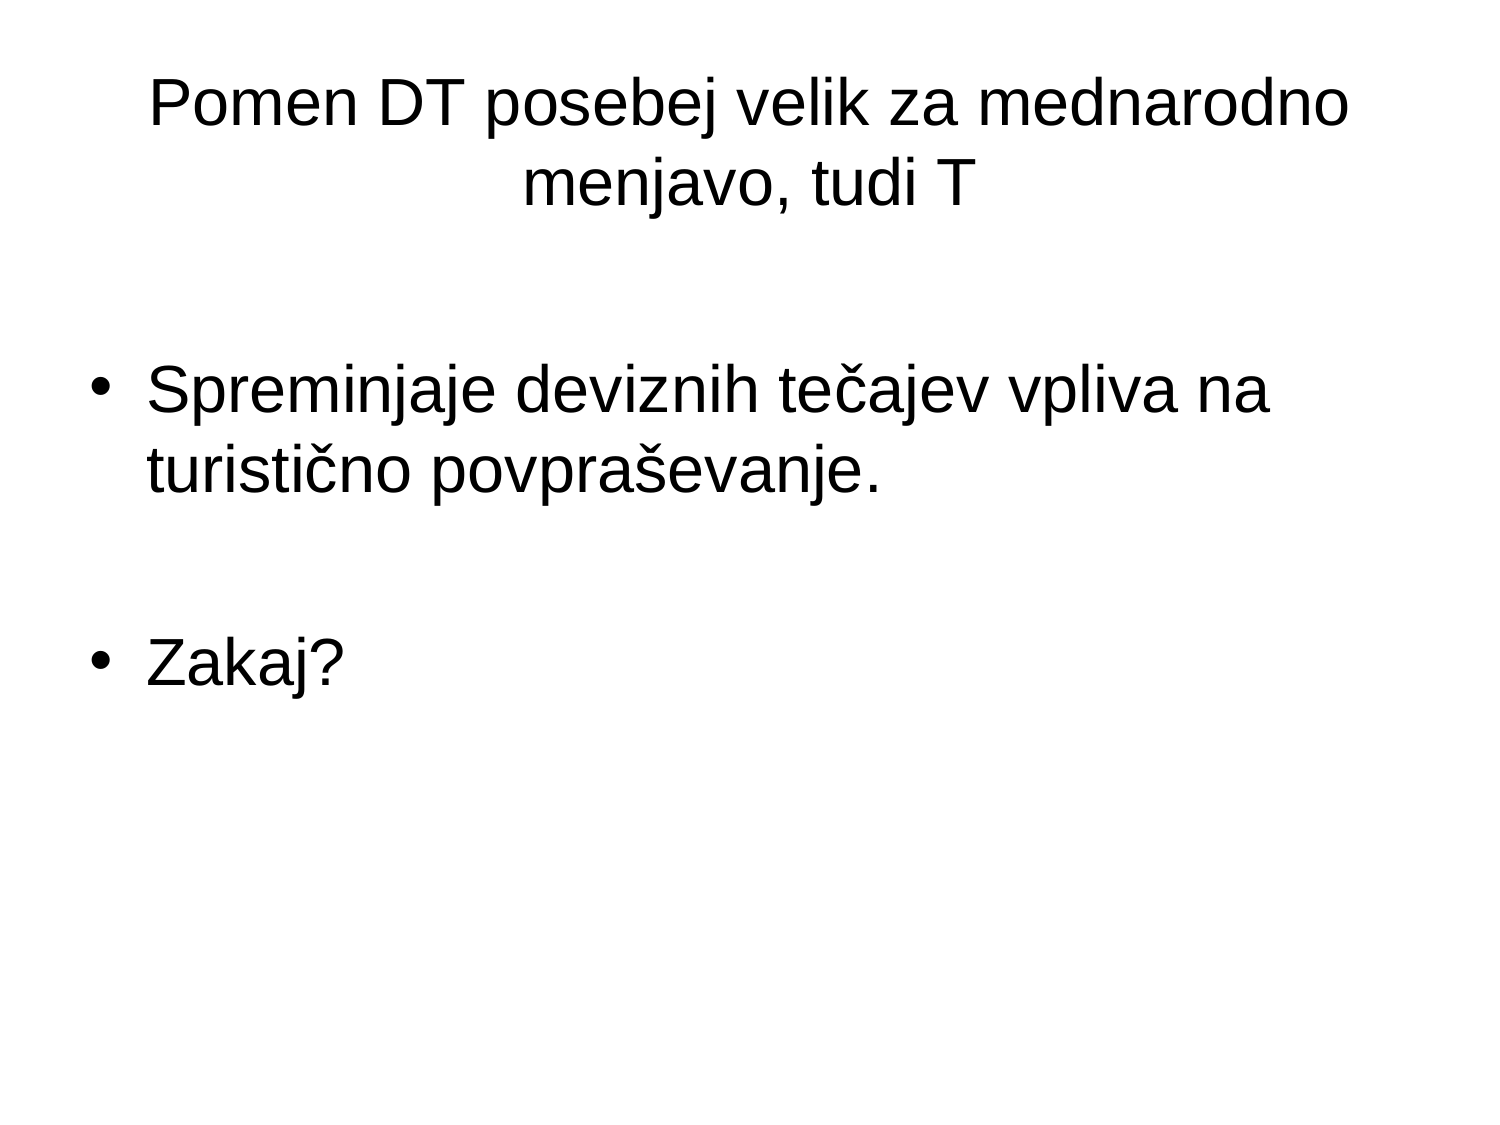

# Pomen DT posebej velik za mednarodno menjavo, tudi T
Spreminjaje deviznih tečajev vpliva na turistično povpraševanje.
Zakaj?